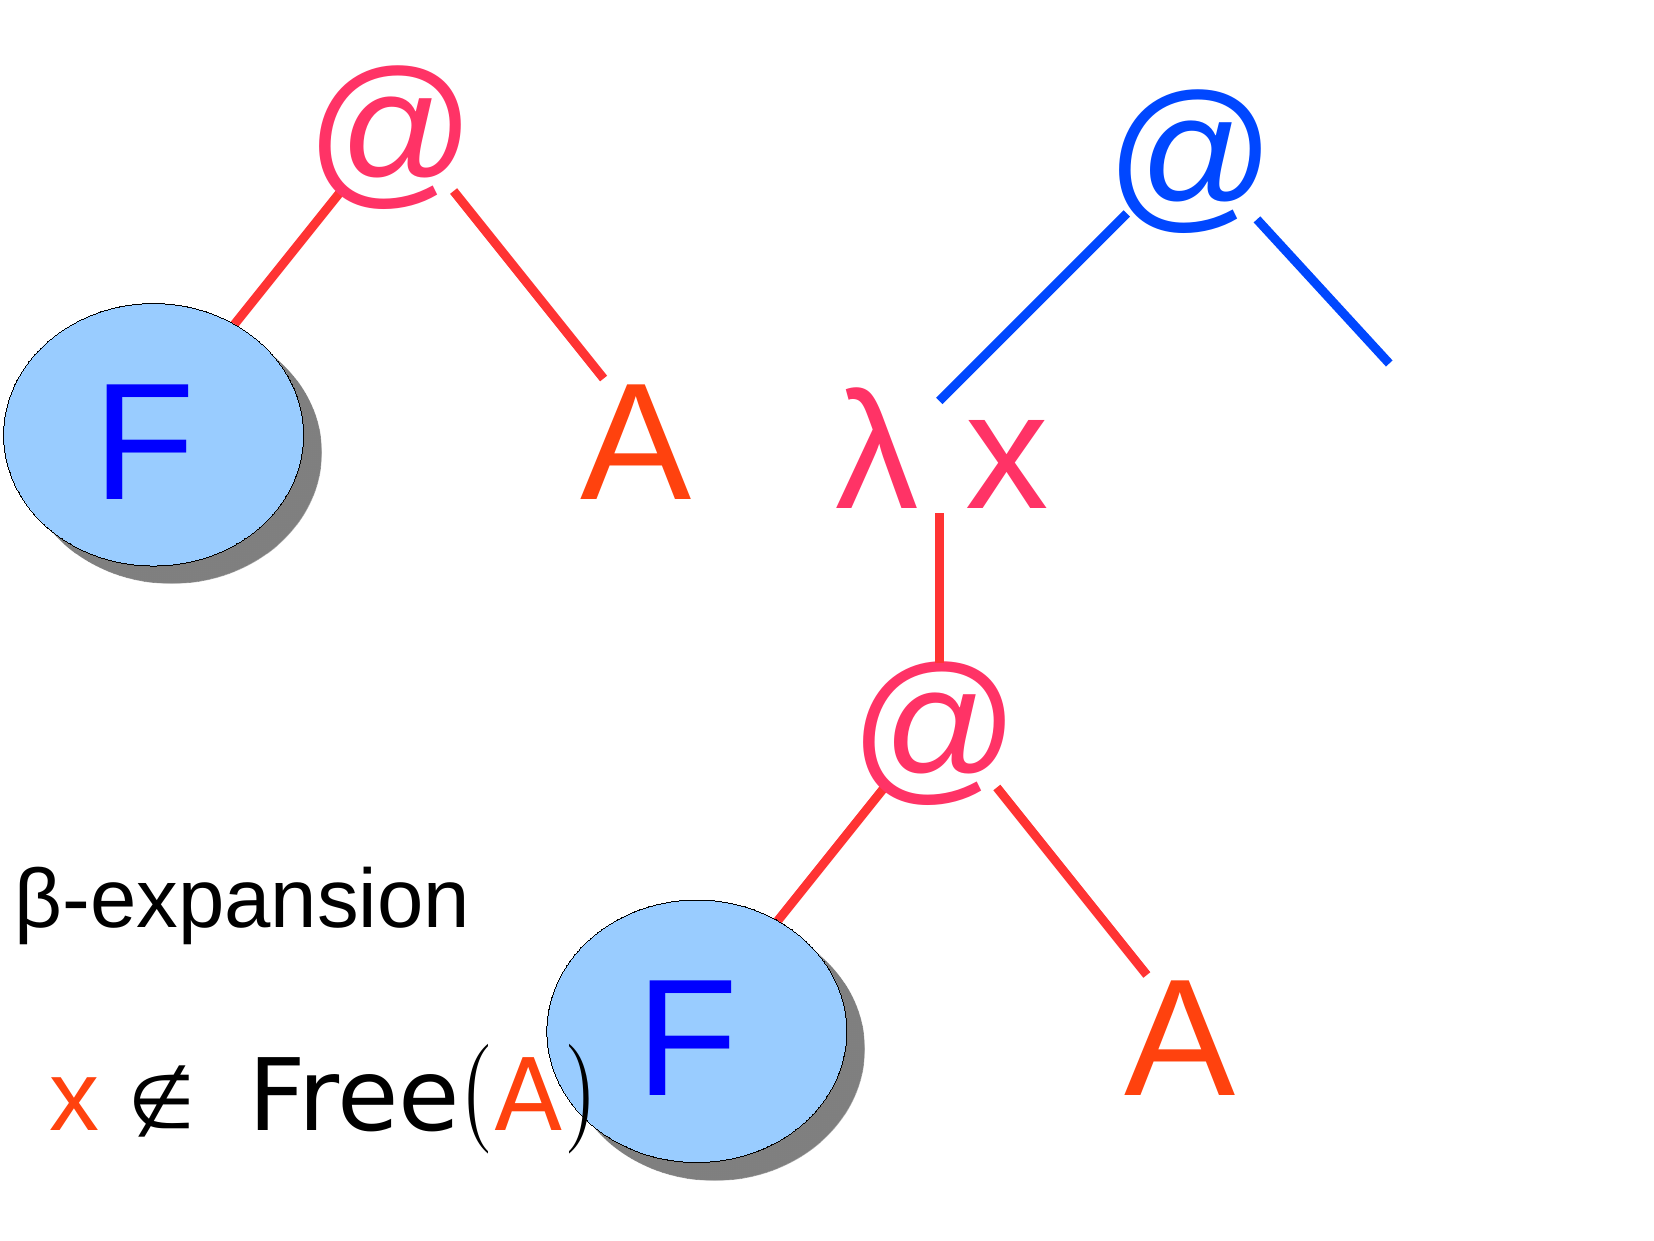

@
@
F
x
A
λ x
@
β-expansion
F
x
A
x ∉ Free(A)